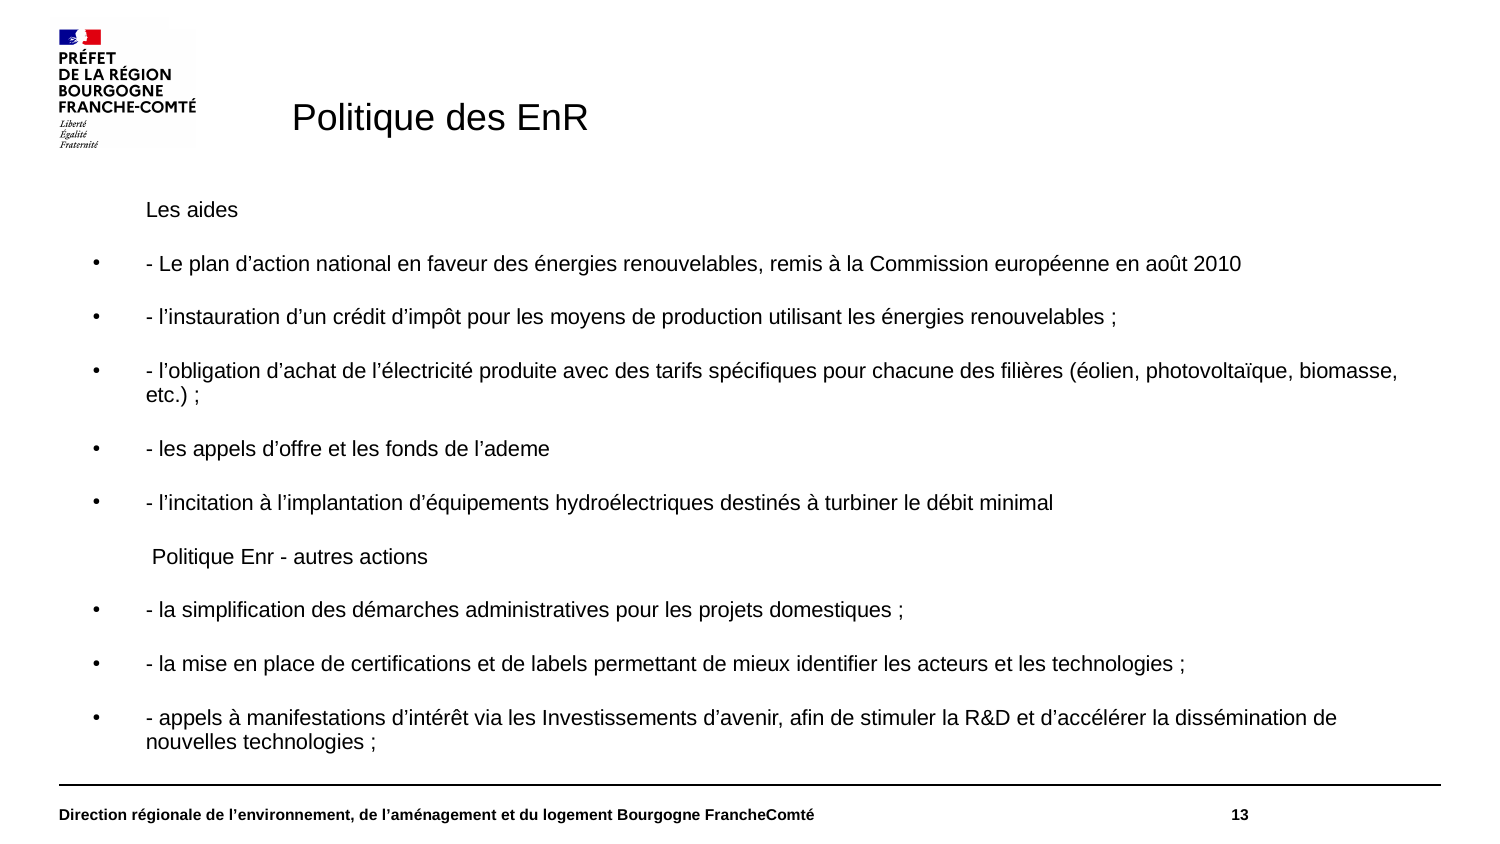

# Politique des EnR
Les aides
- Le plan d’action national en faveur des énergies renouvelables, remis à la Commission européenne en août 2010
- l’instauration d’un crédit d’impôt pour les moyens de production utilisant les énergies renouvelables ;
- l’obligation d’achat de l’électricité produite avec des tarifs spécifiques pour chacune des filières (éolien, photovoltaïque, biomasse, etc.) ;
- les appels d’offre et les fonds de l’ademe
- l’incitation à l’implantation d’équipements hydroélectriques destinés à turbiner le débit minimal
 Politique Enr - autres actions
- la simplification des démarches administratives pour les projets domestiques ;
- la mise en place de certifications et de labels permettant de mieux identifier les acteurs et les technologies ;
- appels à manifestations d’intérêt via les Investissements d’avenir, afin de stimuler la R&D et d’accélérer la dissémination de nouvelles technologies ;
Direction régionale de l’environnement, de l’aménagement et du logement Auvergne-Rhône-Alpes
13